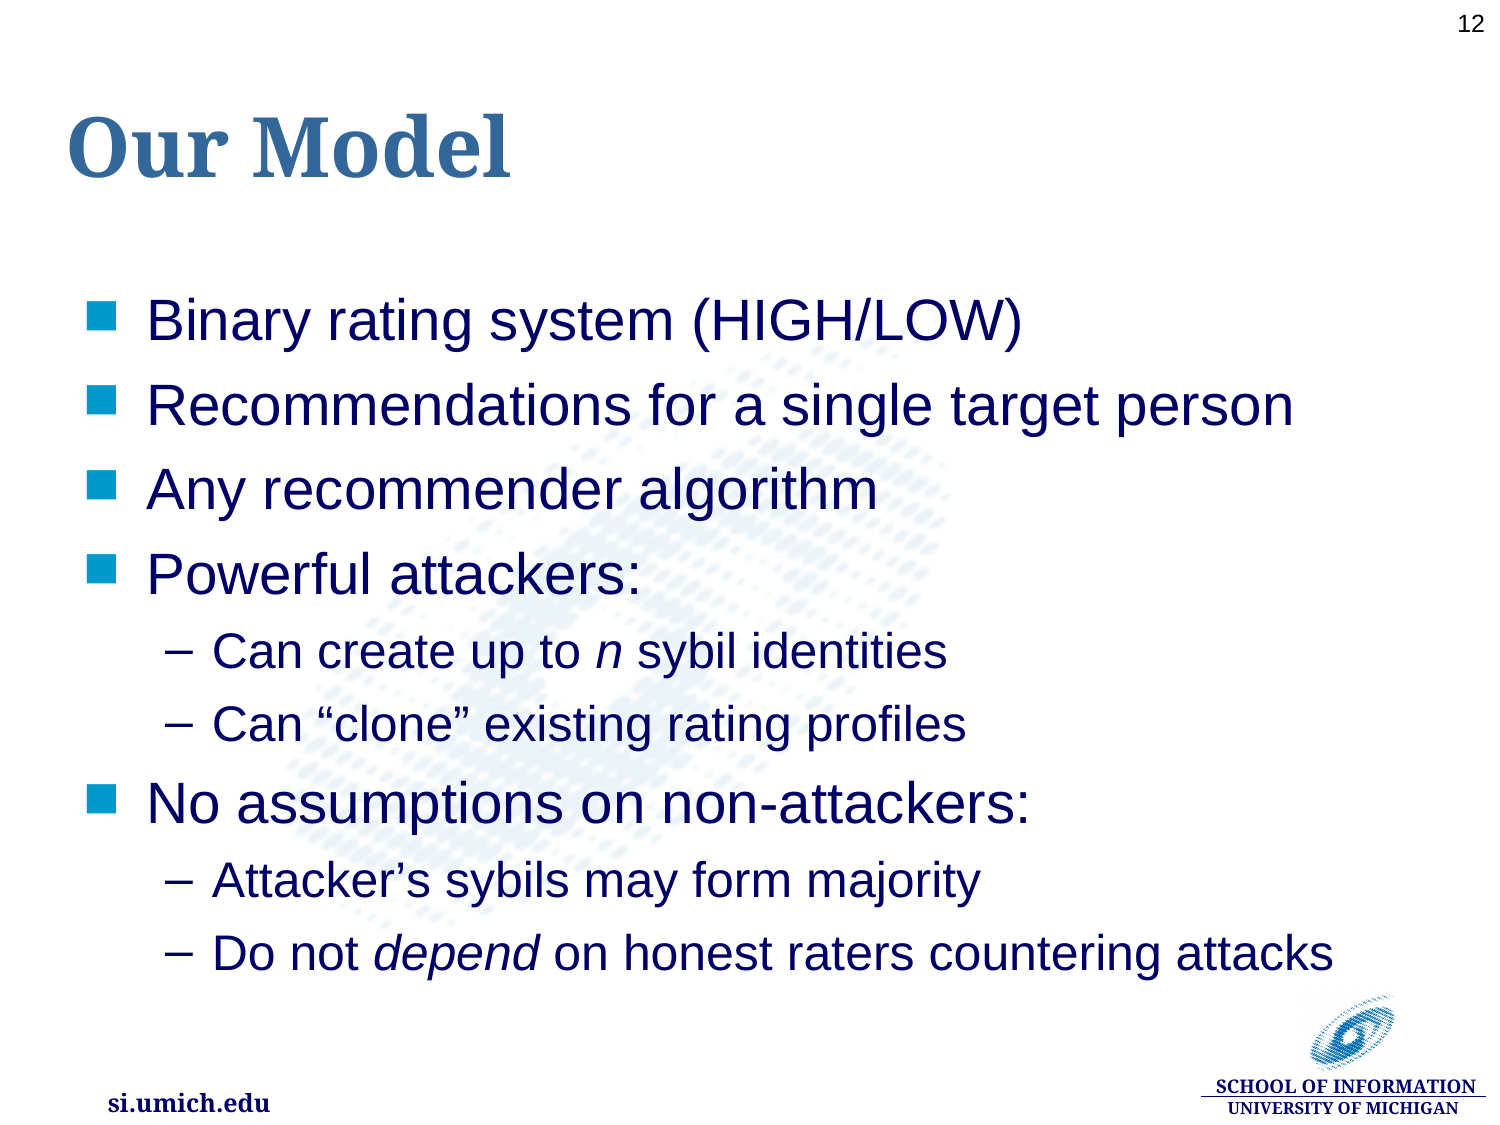

# Our Model
Binary rating system (HIGH/LOW)
Recommendations for a single target person
Any recommender algorithm
Powerful attackers:
Can create up to n sybil identities
Can “clone” existing rating profiles
No assumptions on non-attackers:
Attacker’s sybils may form majority
Do not depend on honest raters countering attacks